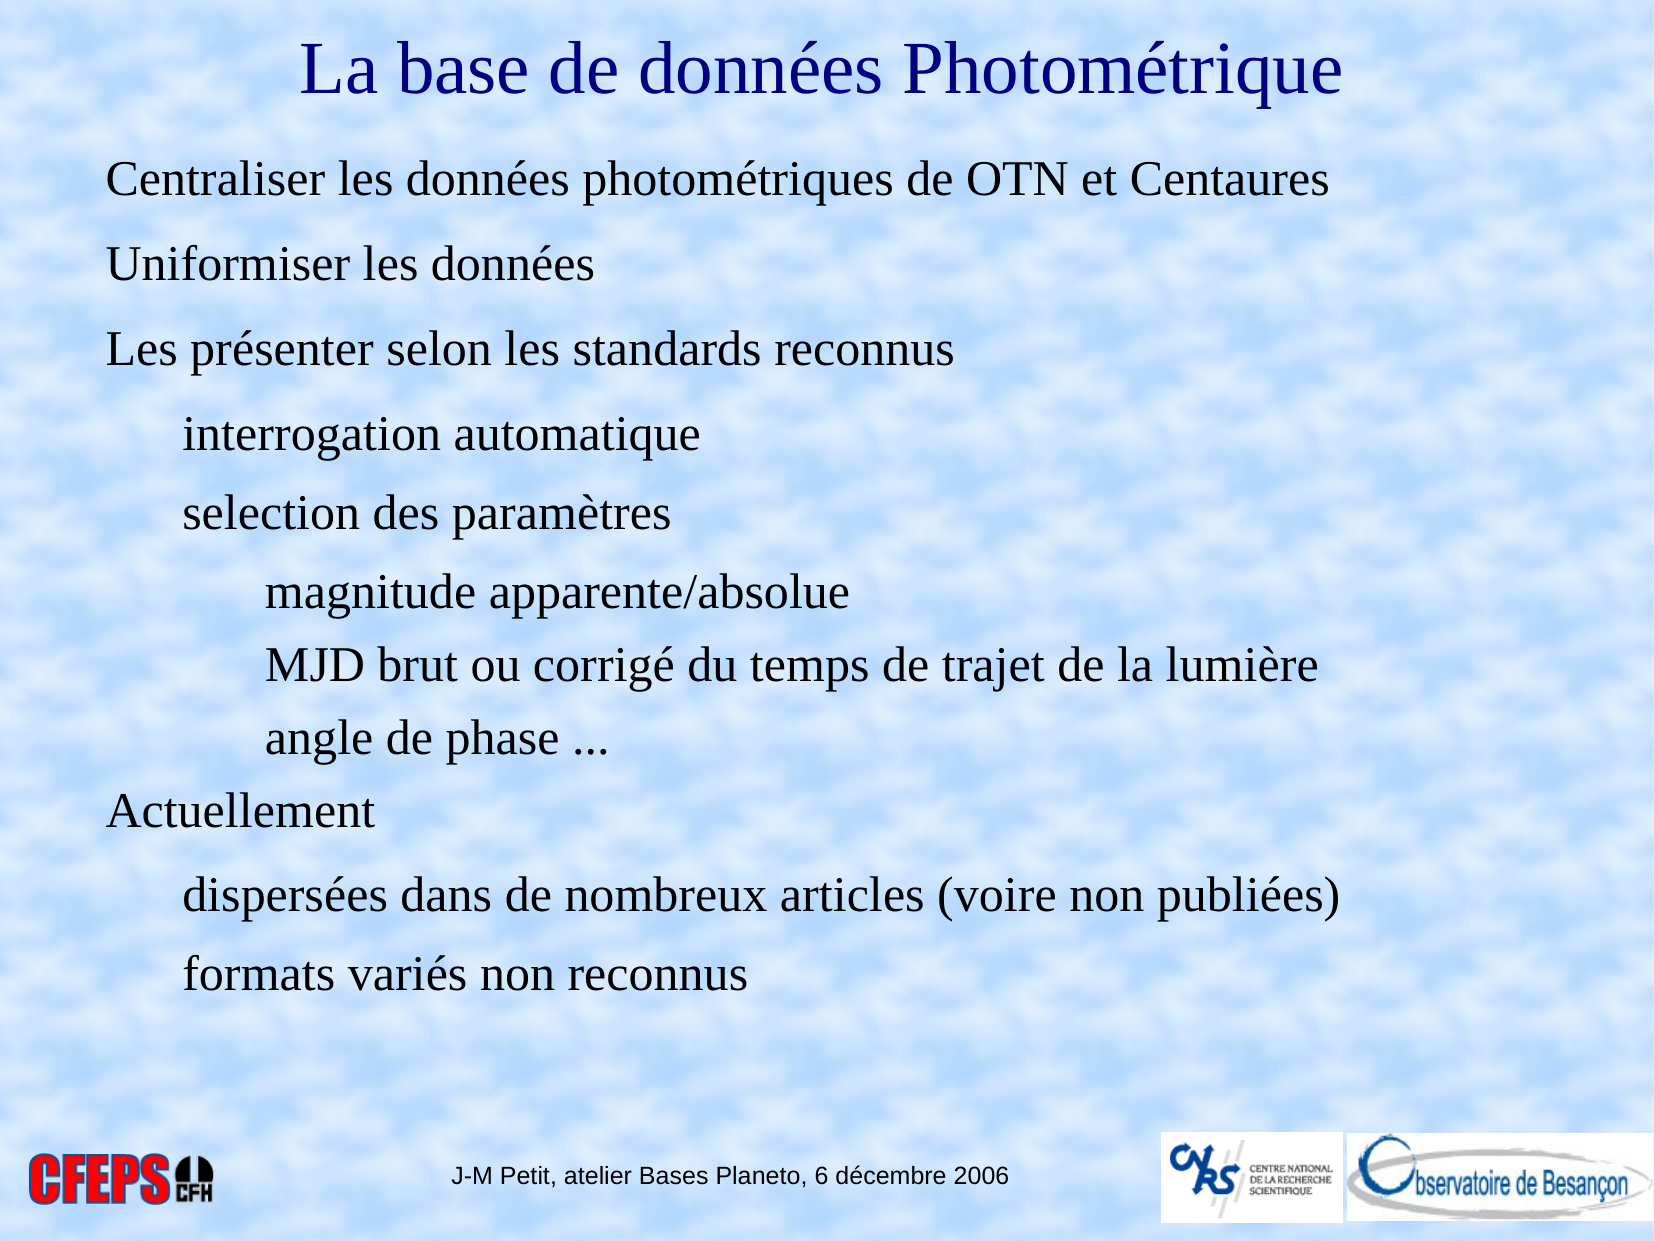

# La base de données Photométrique
Centraliser les données photométriques de OTN et Centaures
Uniformiser les données
Les présenter selon les standards reconnus
interrogation automatique
selection des paramètres
magnitude apparente/absolue
MJD brut ou corrigé du temps de trajet de la lumière
angle de phase ...
Actuellement
dispersées dans de nombreux articles (voire non publiées)
formats variés non reconnus